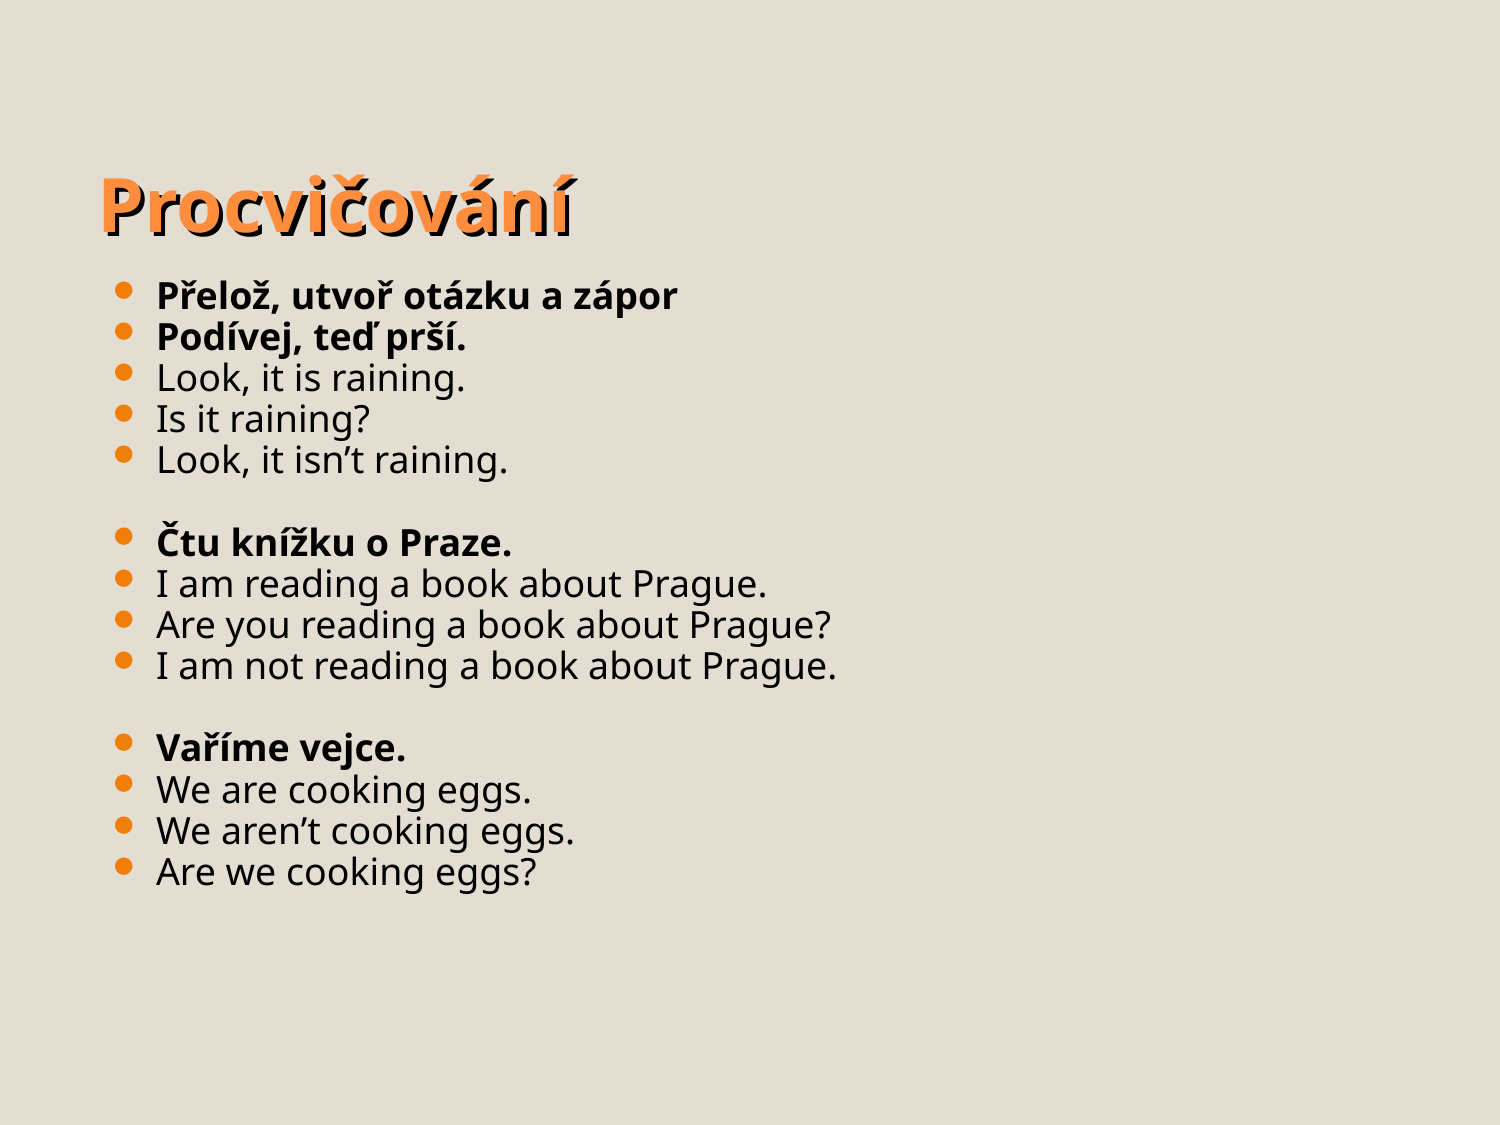

# Procvičování
Přelož, utvoř otázku a zápor
Podívej, teď prší.
Look, it is raining.
Is it raining?
Look, it isn’t raining.
Čtu knížku o Praze.
I am reading a book about Prague.
Are you reading a book about Prague?
I am not reading a book about Prague.
Vaříme vejce.
We are cooking eggs.
We aren’t cooking eggs.
Are we cooking eggs?